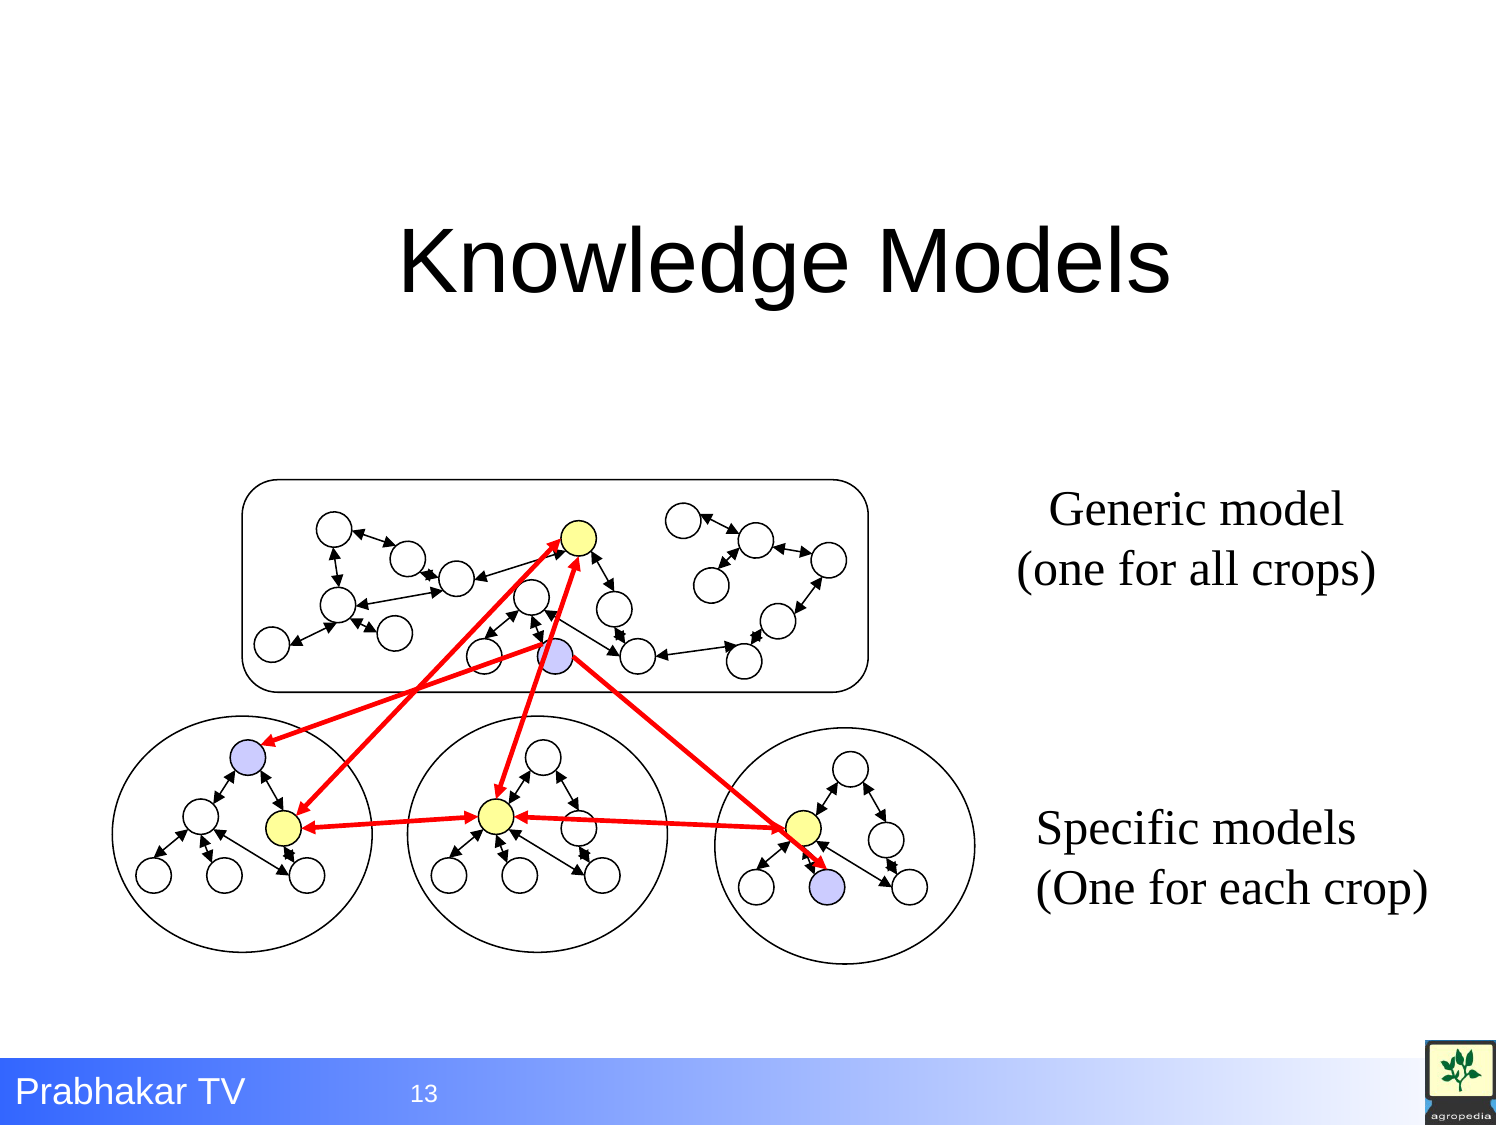

# Knowledge Models
Generic model
(one for all crops)
Specific models
(One for each crop)